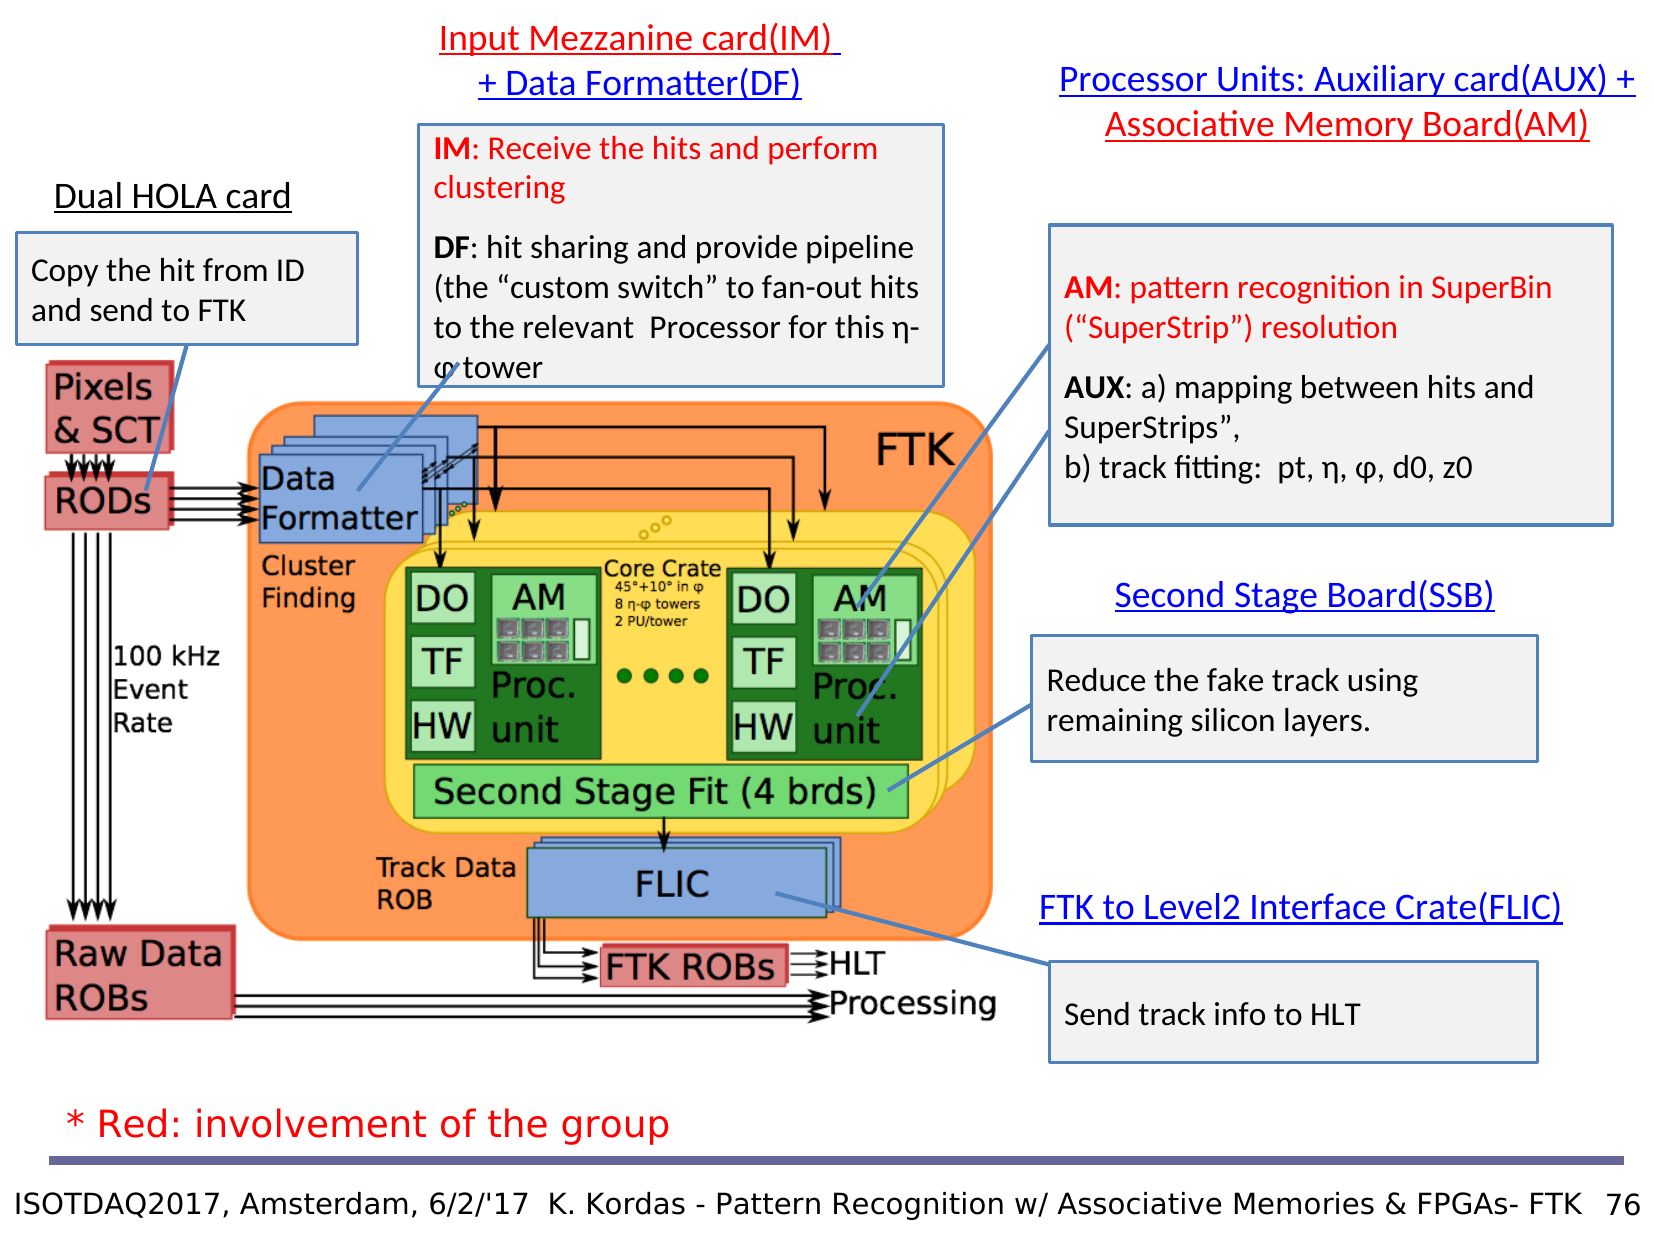

Input Mezzanine card(IM)
+ Data Formatter(DF)
Processor Units: Auxiliary card(AUX) +
Associative Memory Board(AM)
IM: Receive the hits and perform clustering
DF: hit sharing and provide pipeline (the “custom switch” to fan-out hits to the relevant Processor for this η-φ tower
Dual HOLA card
AM: pattern recognition in SuperBin (“SuperStrip”) resolution
AUX: a) mapping between hits and SuperStrips”,
b) track fitting: pt, η, φ, d0, z0
Copy the hit from ID and send to FTK
Second Stage Board(SSB)
Reduce the fake track using remaining silicon layers.
FTK to Level2 Interface Crate(FLIC)
Send track info to HLT
* Red: involvement of the group
ISOTDAQ2017, Amsterdam, 6/2/'17
K. Kordas - Pattern Recognition w/ Associative Memories & FPGAs- FTK
76